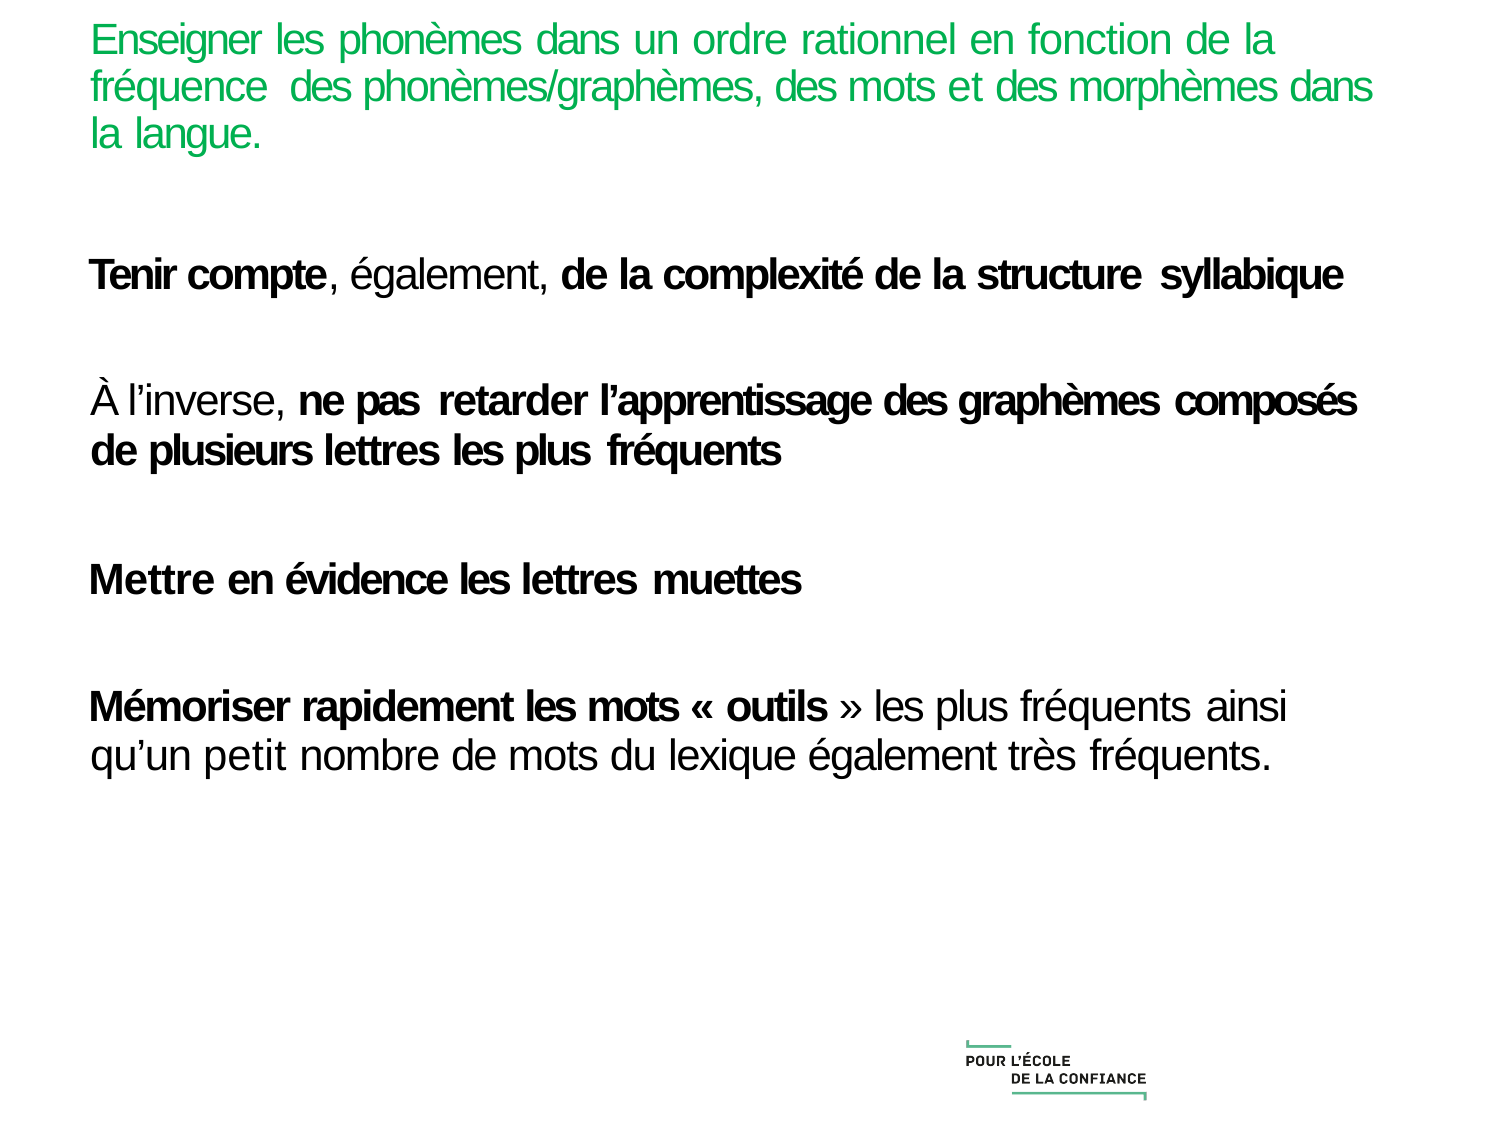

# Enseigner les phonèmes dans un ordre rationnel en fonction de la fréquence des phonèmes/graphèmes, des mots et des morphèmes dans la langue.
Tenir compte, également, de la complexité de la structure syllabique
À l’inverse, ne pas retarder l’apprentissage des graphèmes composés de plusieurs lettres les plus fréquents
Mettre en évidence les lettres muettes
Mémoriser rapidement les mots « outils » les plus fréquents ainsi
qu’un petit nombre de mots du lexique également très fréquents.